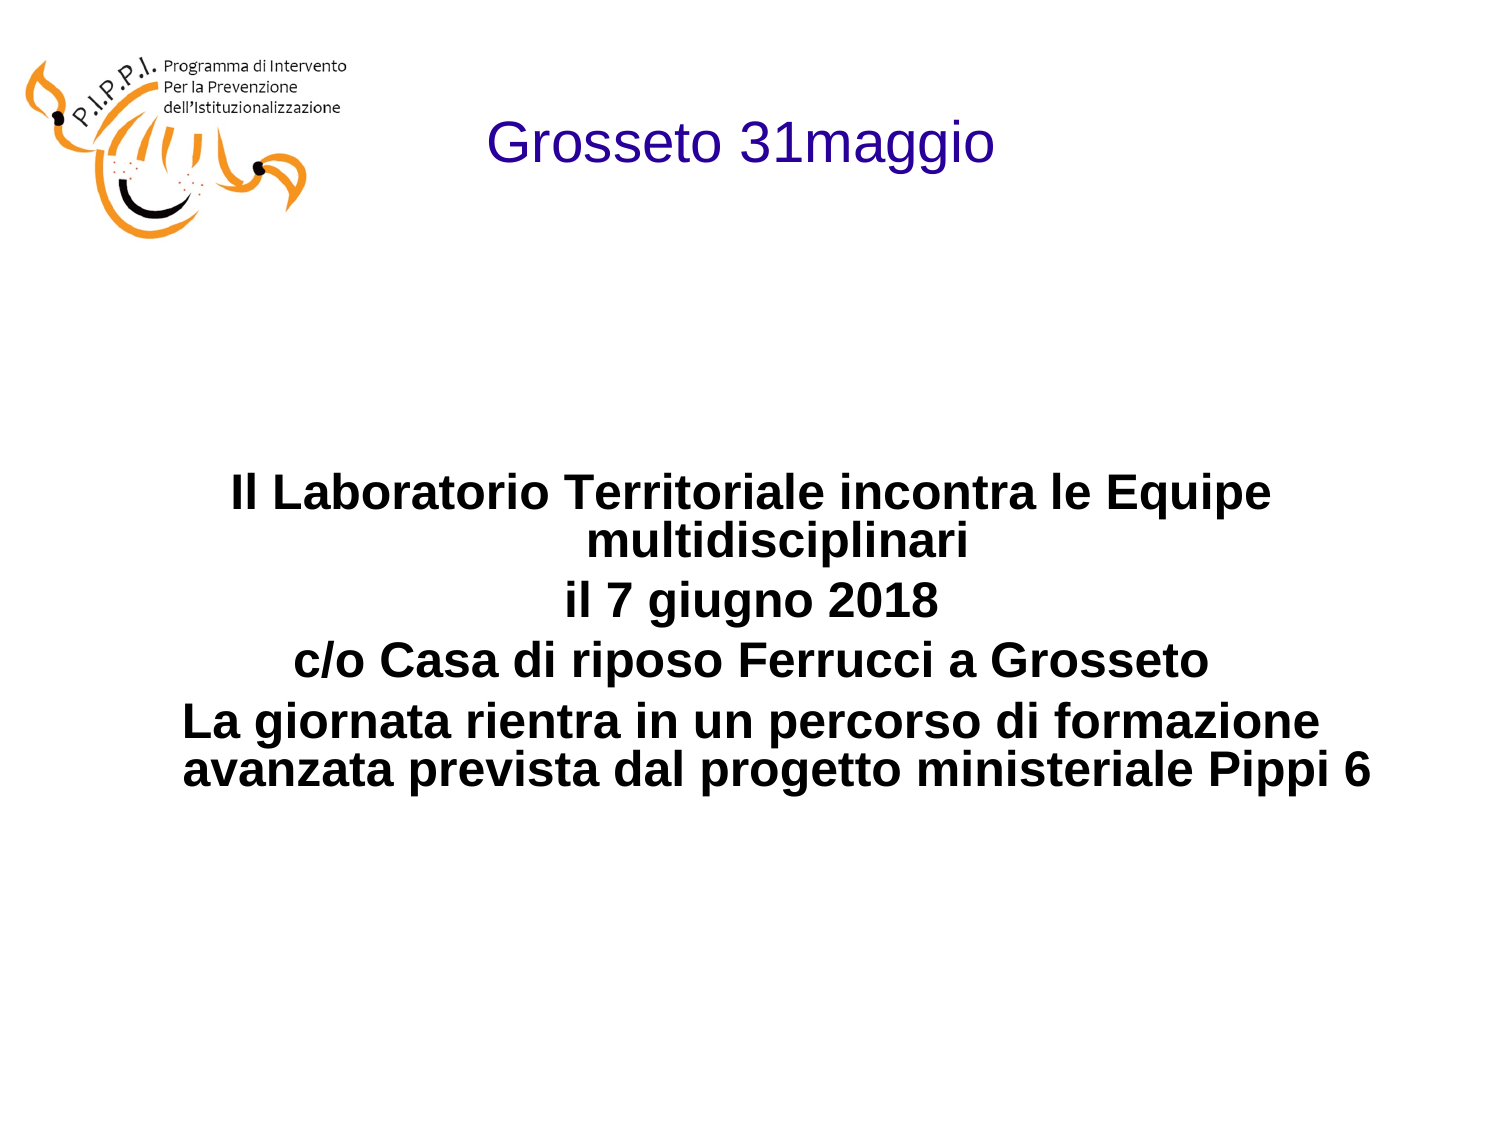

# Grosseto 31maggio
Il Laboratorio Territoriale incontra le Equipe multidisciplinari
il 7 giugno 2018
c/o Casa di riposo Ferrucci a Grosseto
La giornata rientra in un percorso di formazione avanzata prevista dal progetto ministeriale Pippi 6